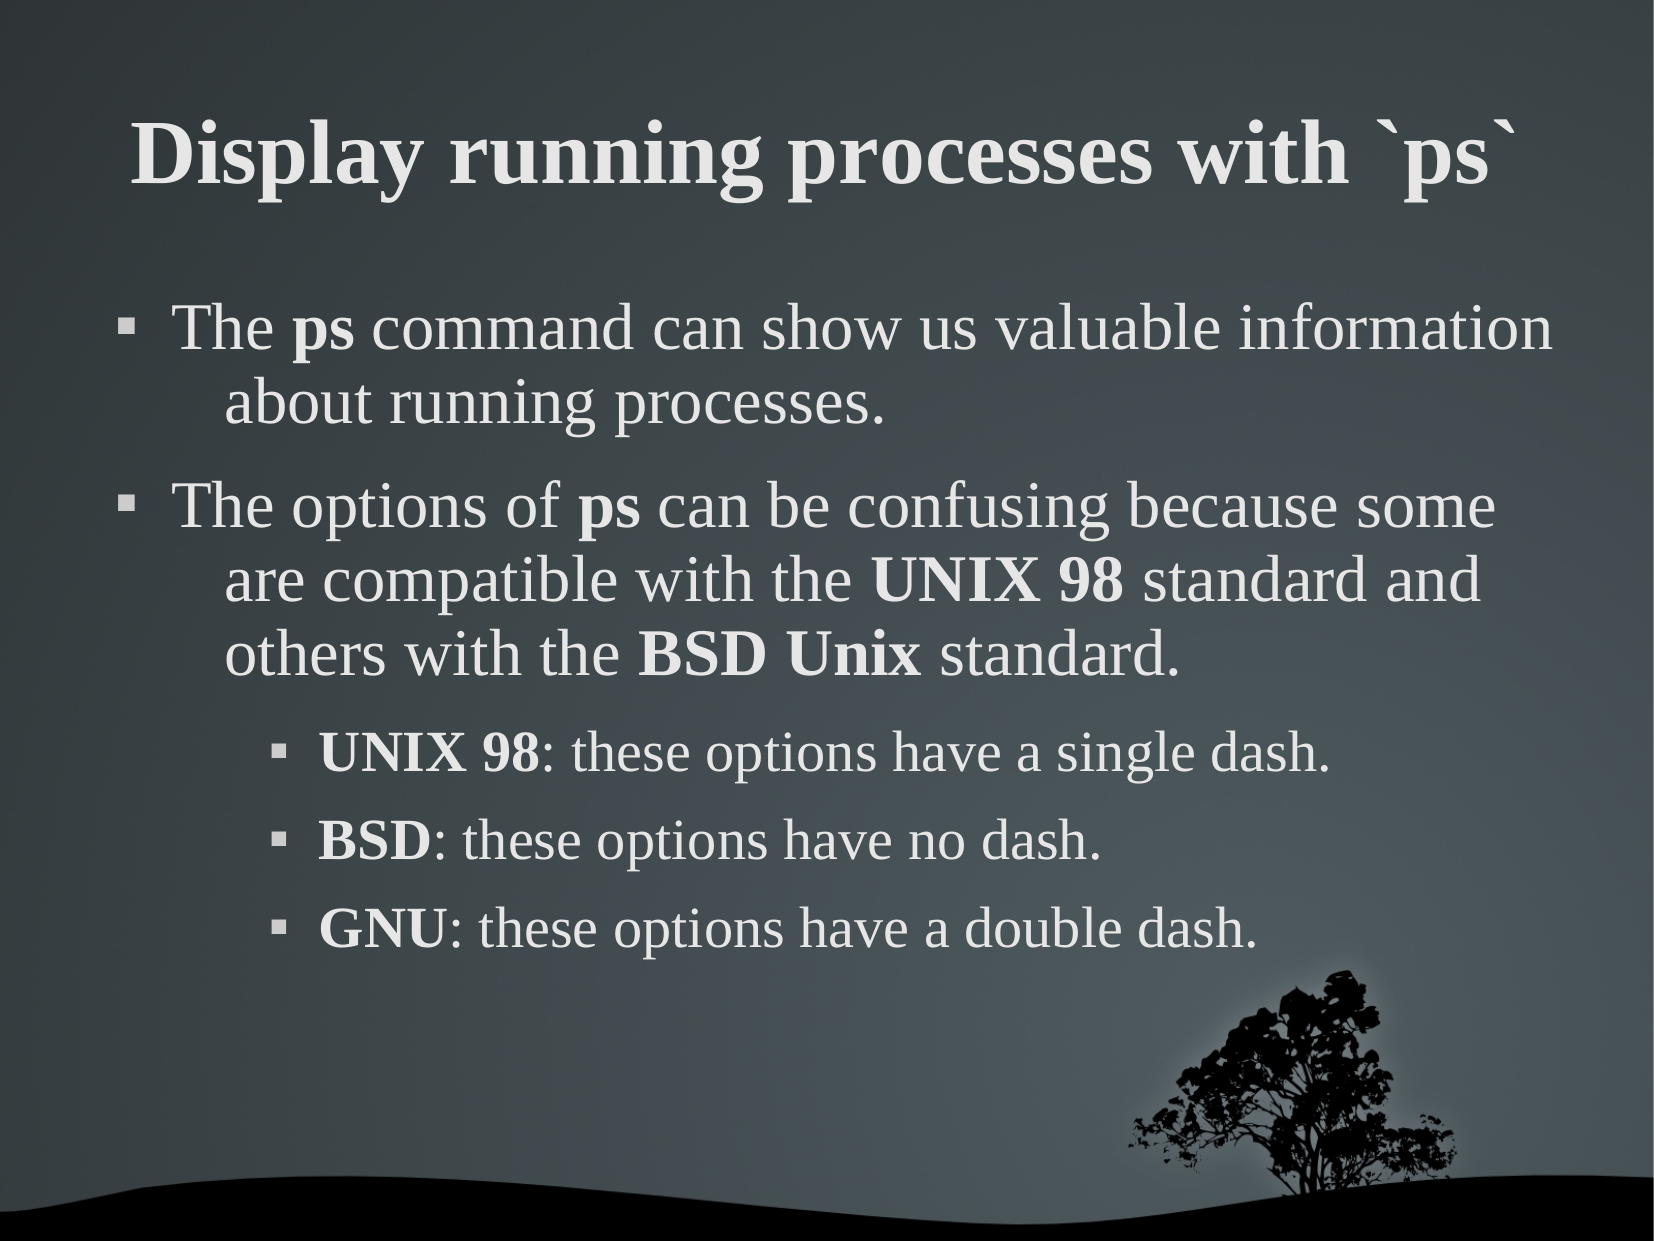

# Display running processes with `ps`
The ps command can show us valuable information about running processes.
The options of ps can be confusing because some are compatible with the UNIX 98 standard and others with the BSD Unix standard.
UNIX 98: these options have a single dash.
BSD: these options have no dash.
GNU: these options have a double dash.